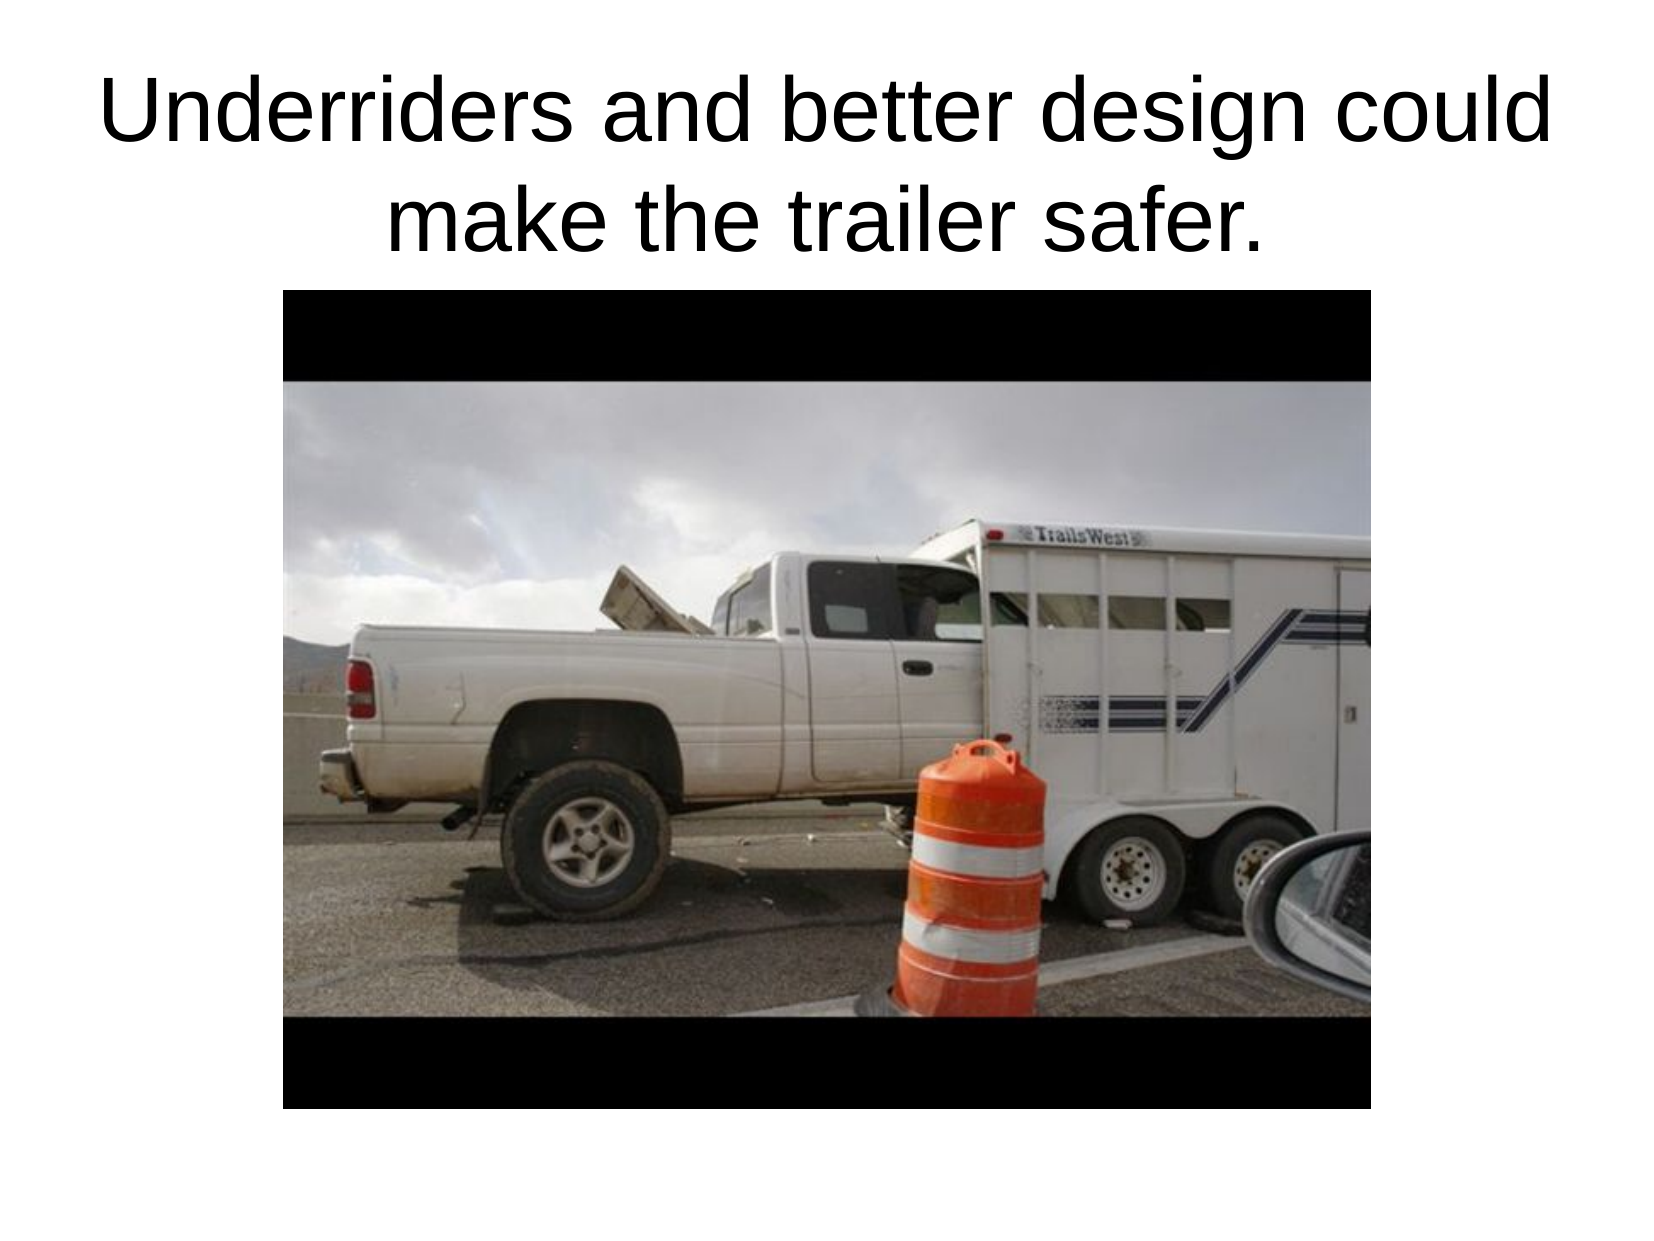

# Underriders and better design could make the trailer safer.